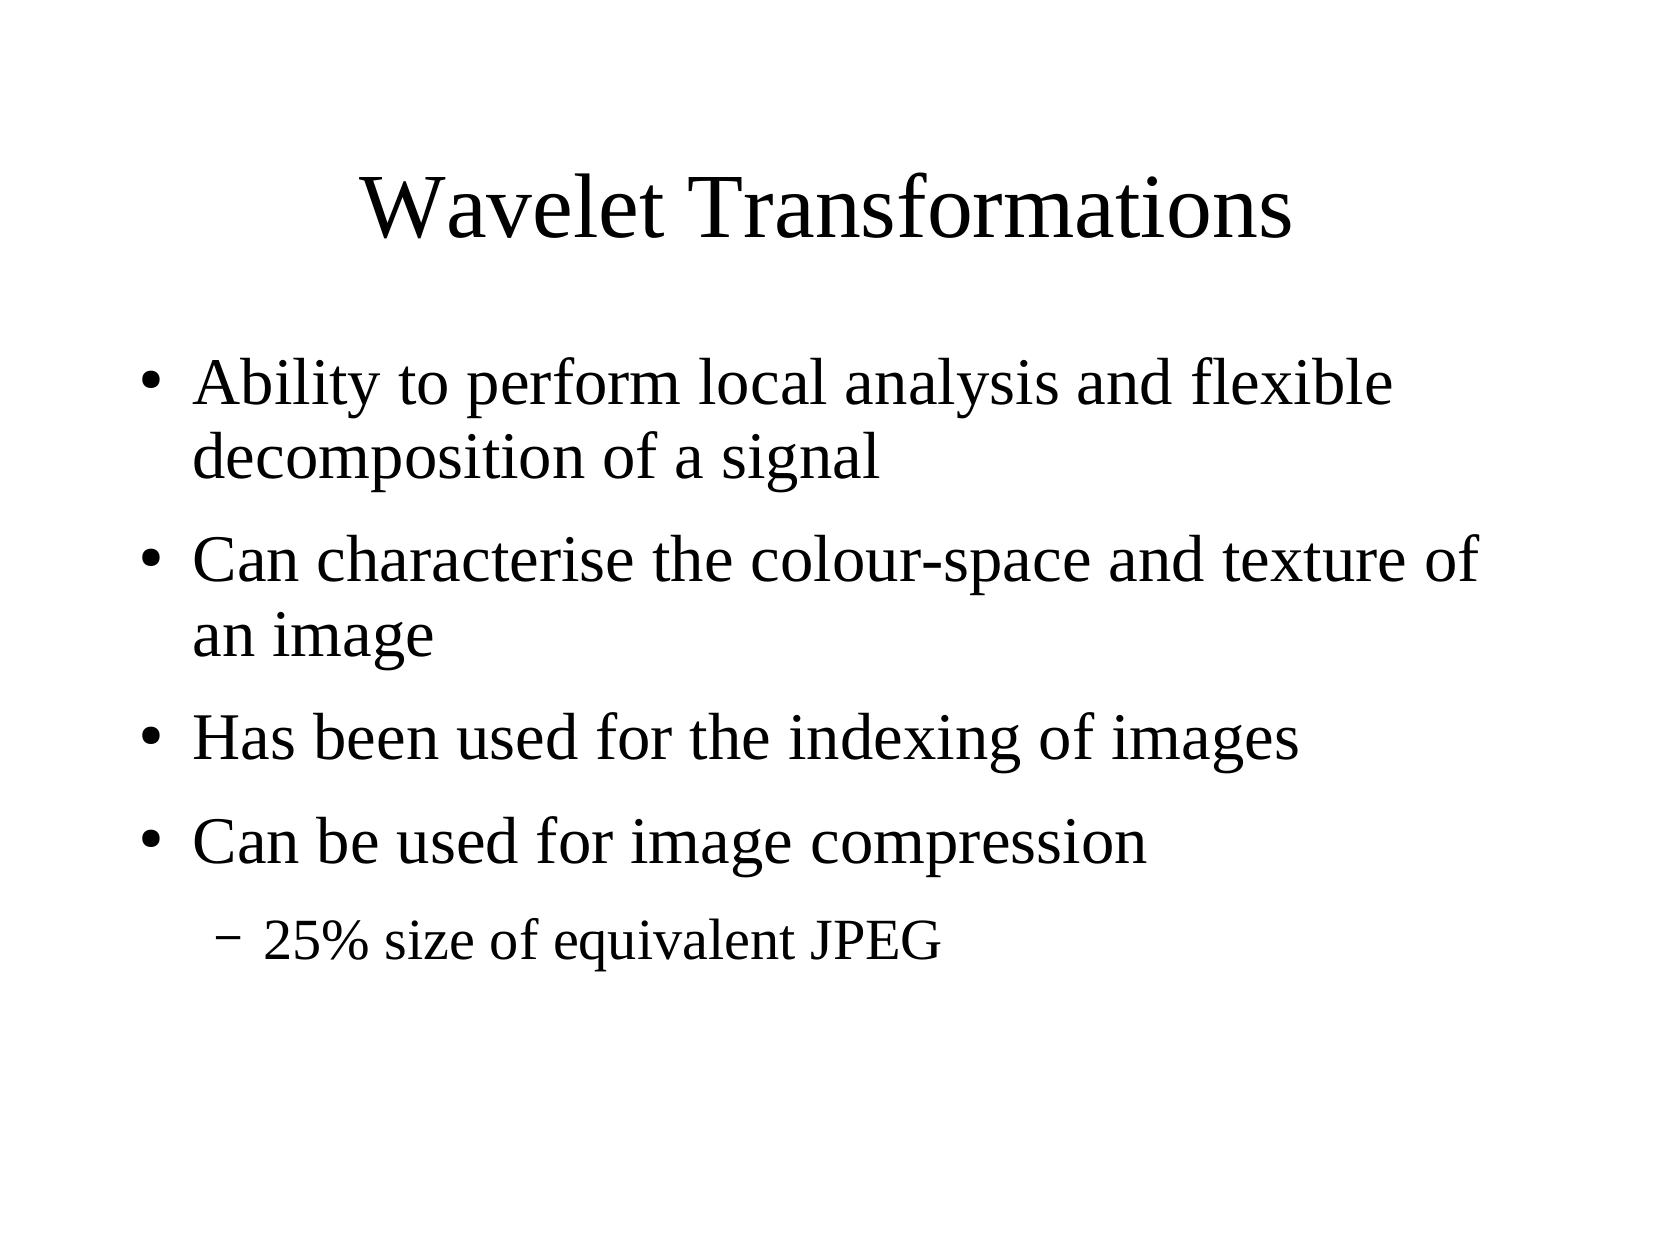

# Wavelet Transformations
Ability to perform local analysis and flexible decomposition of a signal
Can characterise the colour-space and texture of an image
Has been used for the indexing of images
Can be used for image compression
25% size of equivalent JPEG